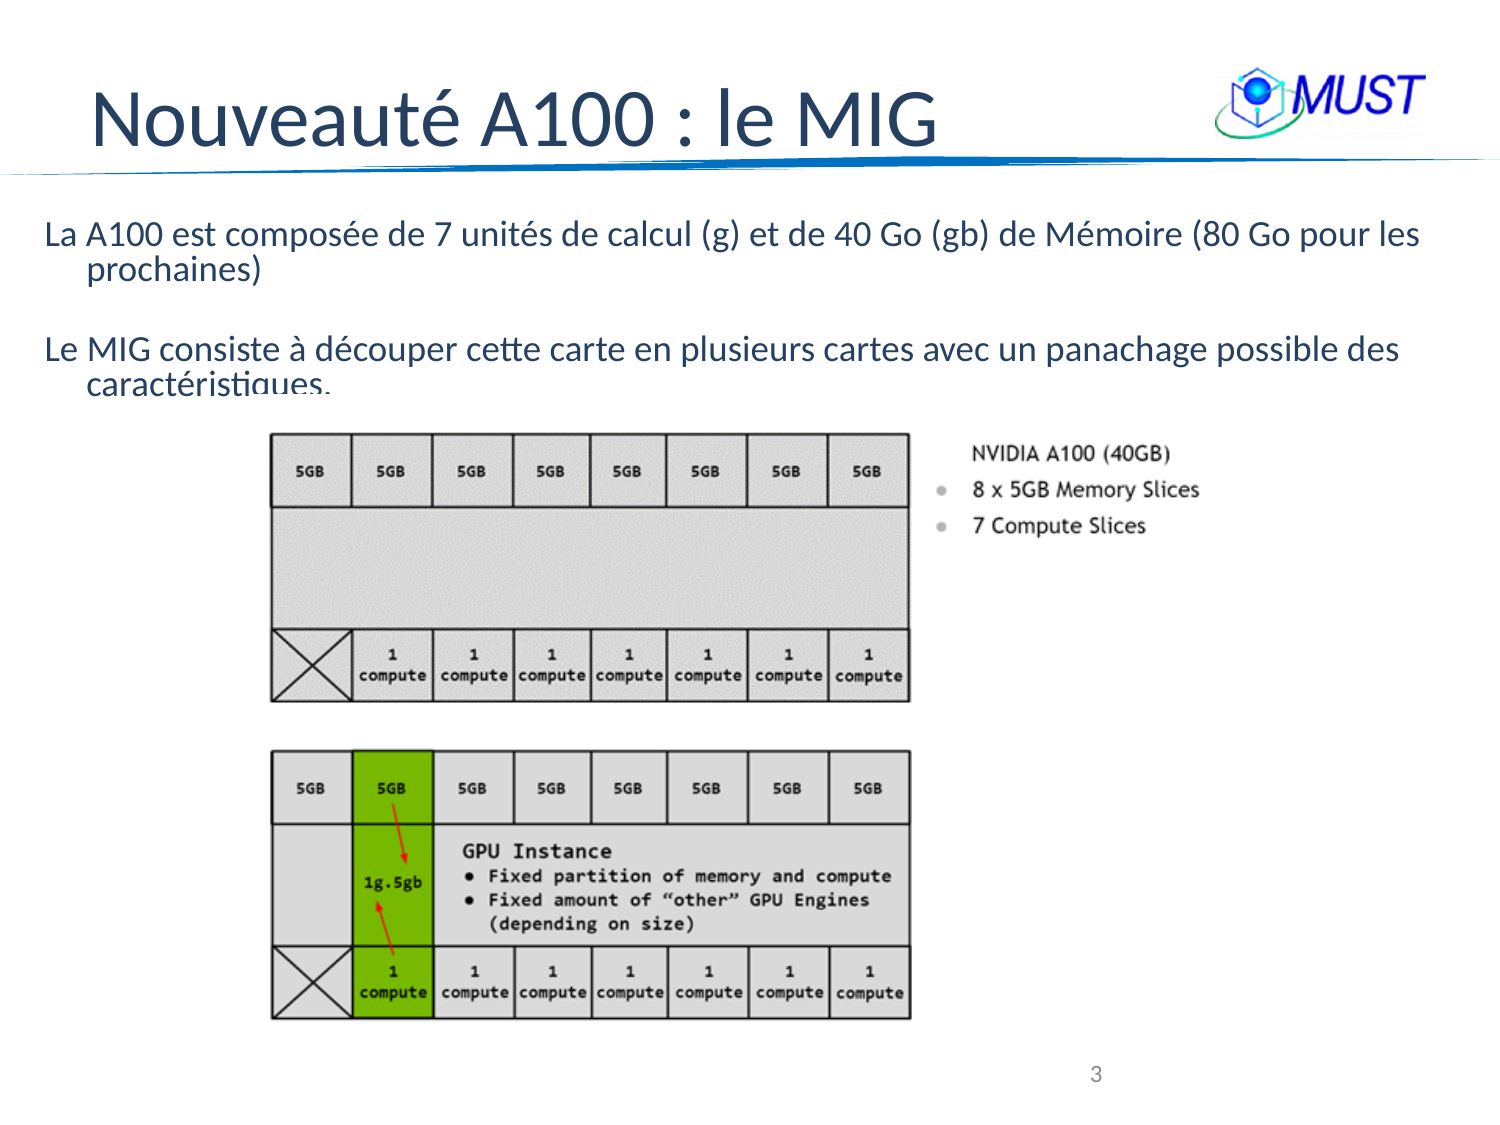

# Nouveauté A100 : le MIG
La A100 est composée de 7 unités de calcul (g) et de 40 Go (gb) de Mémoire (80 Go pour les prochaines)
Le MIG consiste à découper cette carte en plusieurs cartes avec un panachage possible des caractéristiques.